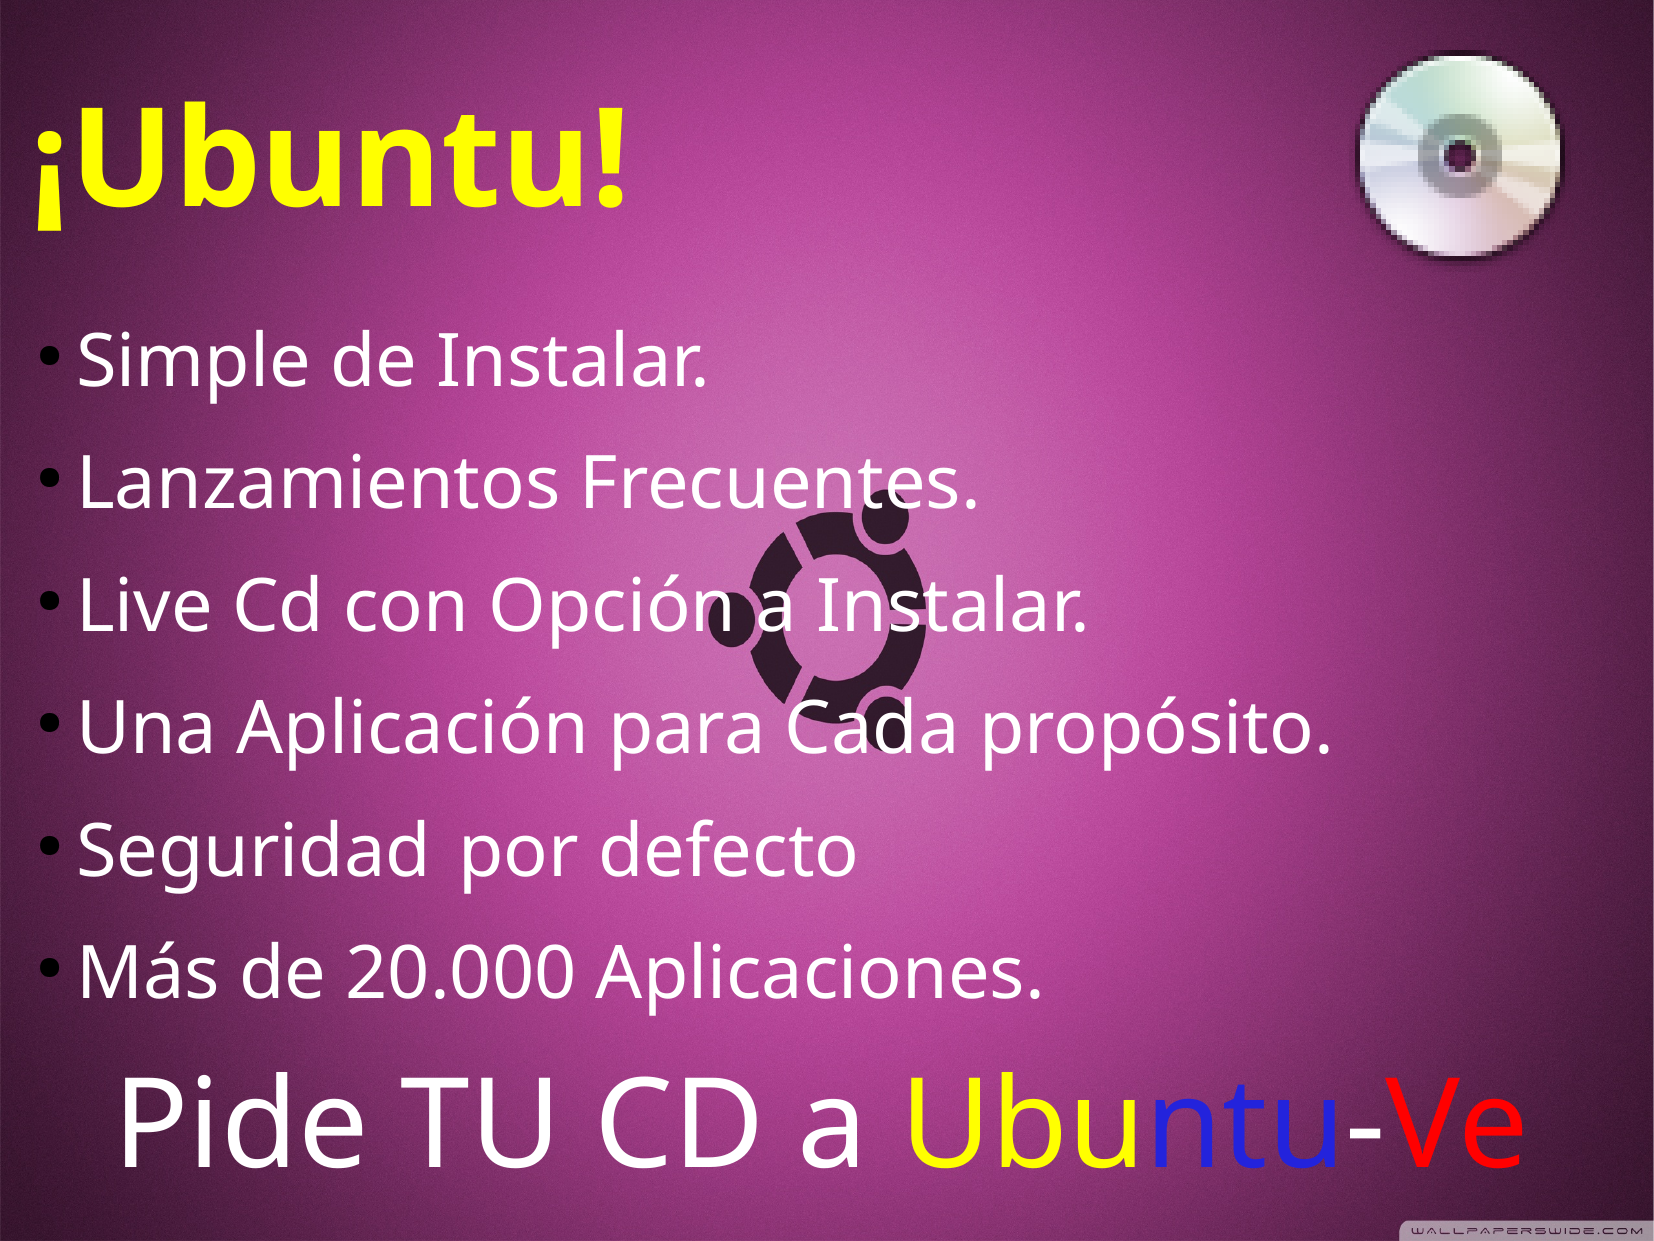

# ¡Ubuntu!
Simple de Instalar.
Lanzamientos Frecuentes.
Live Cd con Opción a Instalar.
Una Aplicación para Cada propósito.
Seguridad 	por defecto
Más de 20.000 Aplicaciones.
Pide TU CD a Ubuntu-Ve